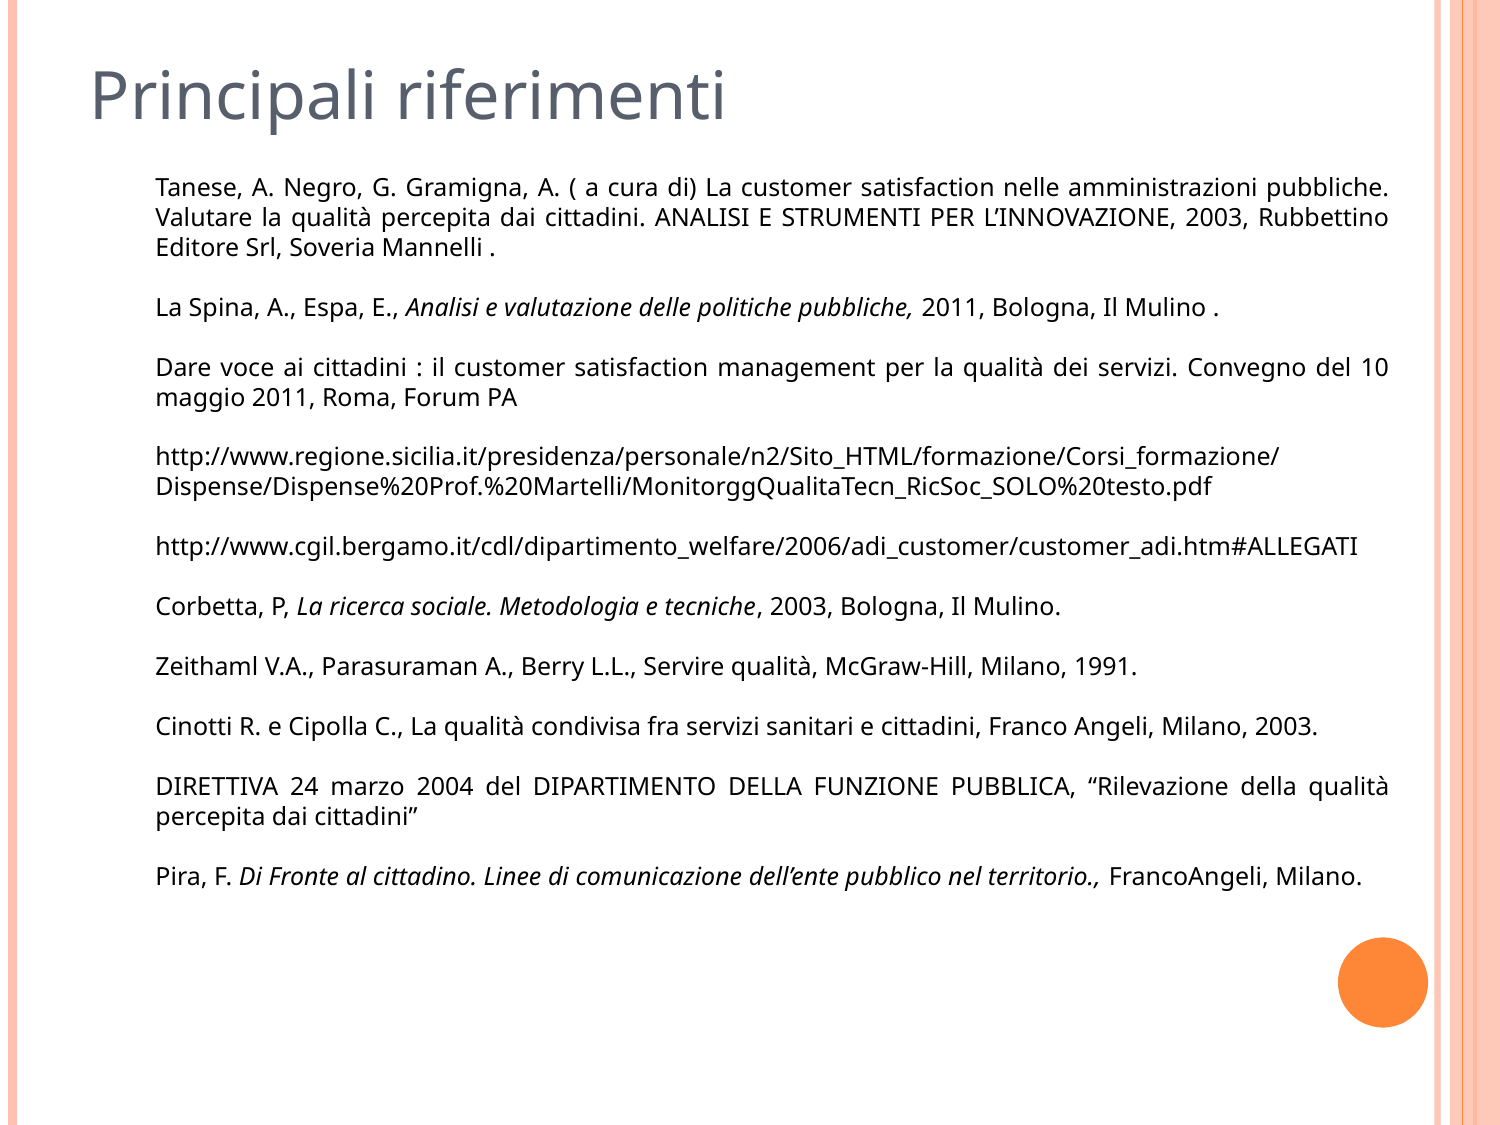

# Principali riferimenti
Tanese, A. Negro, G. Gramigna, A. ( a cura di) La customer satisfaction nelle amministrazioni pubbliche. Valutare la qualità percepita dai cittadini. ANALISI E STRUMENTI PER L’INNOVAZIONE, 2003, Rubbettino Editore Srl, Soveria Mannelli .
La Spina, A., Espa, E., Analisi e valutazione delle politiche pubbliche, 2011, Bologna, Il Mulino .
Dare voce ai cittadini : il customer satisfaction management per la qualità dei servizi. Convegno del 10 maggio 2011, Roma, Forum PA
http://www.regione.sicilia.it/presidenza/personale/n2/Sito_HTML/formazione/Corsi_formazione/Dispense/Dispense%20Prof.%20Martelli/MonitorggQualitaTecn_RicSoc_SOLO%20testo.pdf
http://www.cgil.bergamo.it/cdl/dipartimento_welfare/2006/adi_customer/customer_adi.htm#ALLEGATI
Corbetta, P, La ricerca sociale. Metodologia e tecniche, 2003, Bologna, Il Mulino.
Zeithaml V.A., Parasuraman A., Berry L.L., Servire qualità, McGraw-Hill, Milano, 1991.
Cinotti R. e Cipolla C., La qualità condivisa fra servizi sanitari e cittadini, Franco Angeli, Milano, 2003.
DIRETTIVA 24 marzo 2004 del DIPARTIMENTO DELLA FUNZIONE PUBBLICA, “Rilevazione della qualità percepita dai cittadini”
Pira, F. Di Fronte al cittadino. Linee di comunicazione dell’ente pubblico nel territorio., FrancoAngeli, Milano.